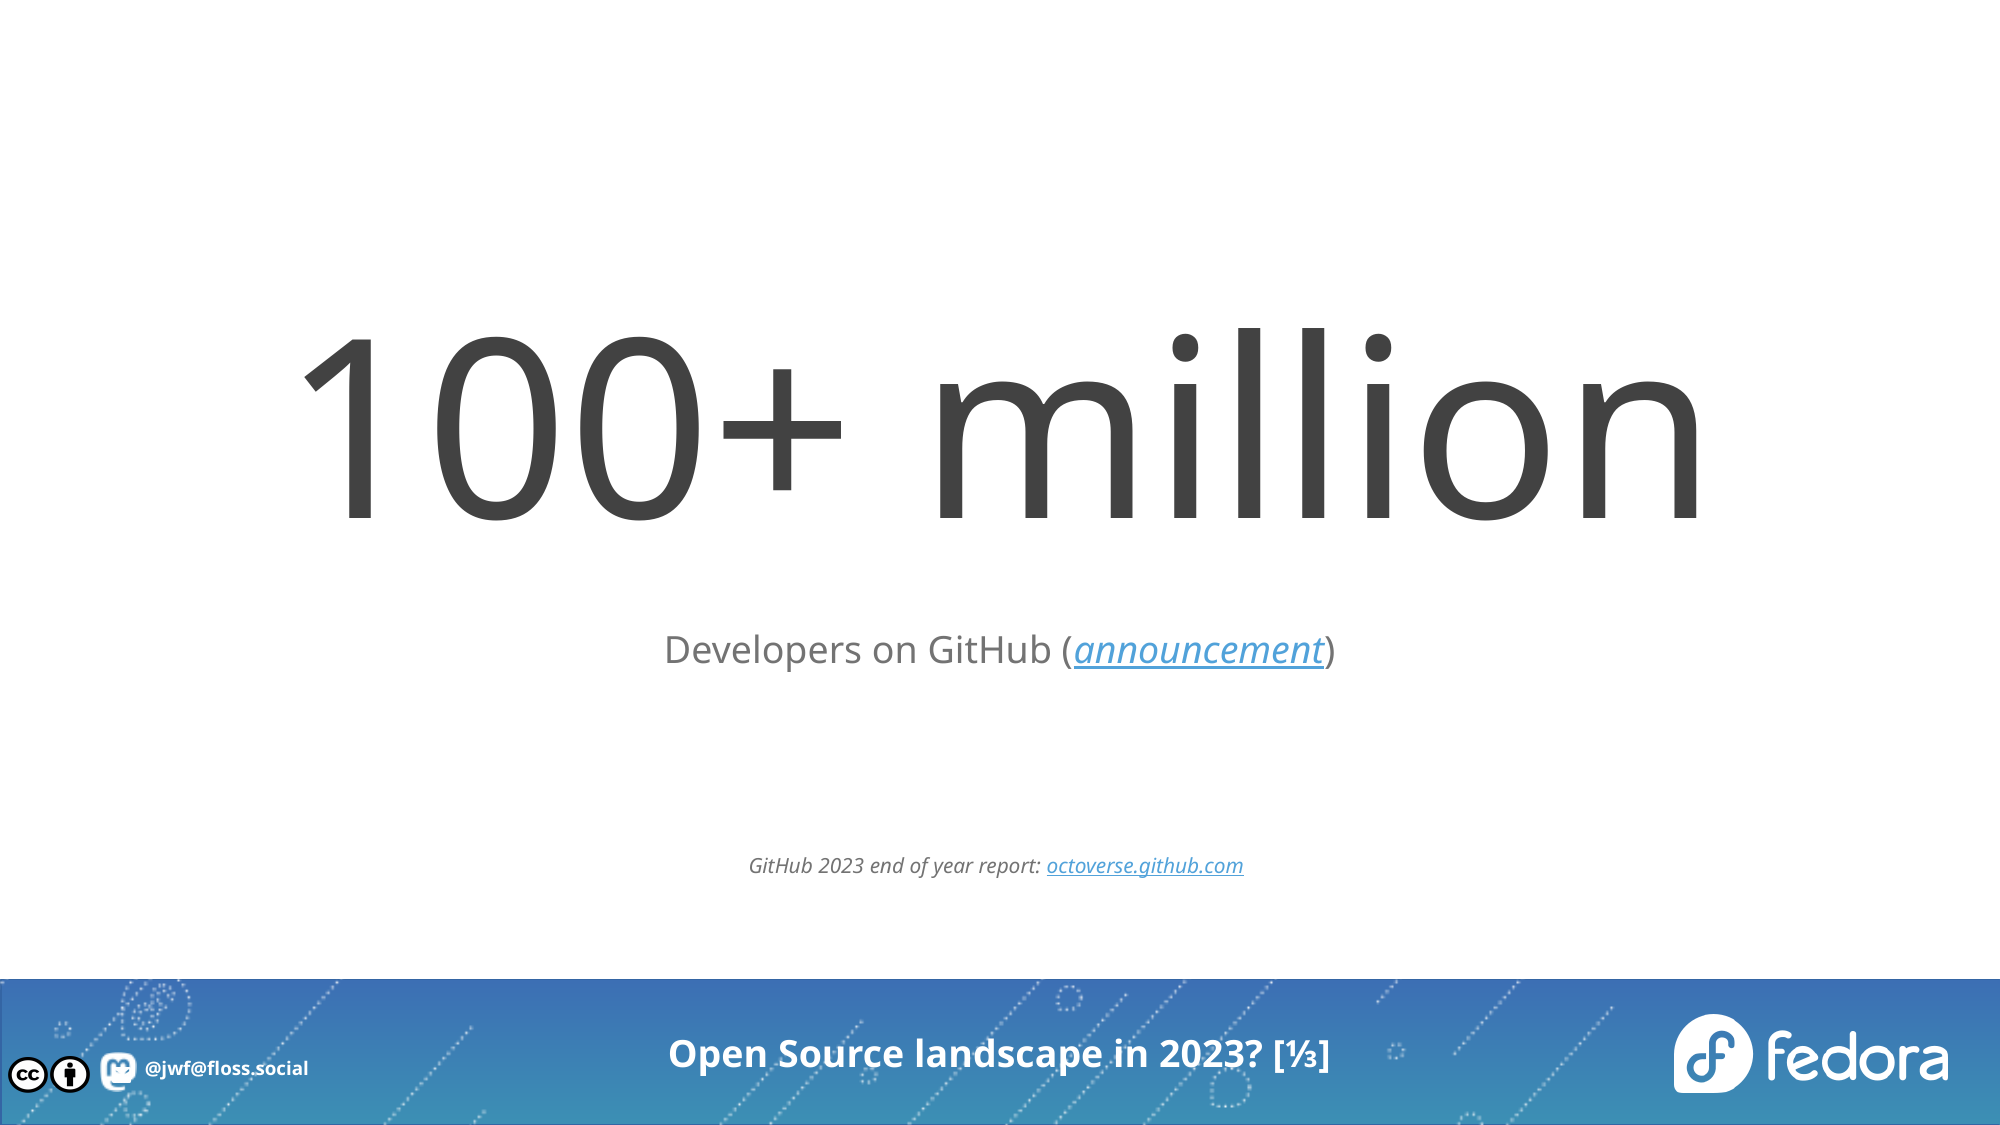

100+ million
Developers on GitHub (announcement)
GitHub 2023 end of year report: octoverse.github.com
# Open Source landscape in 2023? [⅓]
@jwf@floss.social